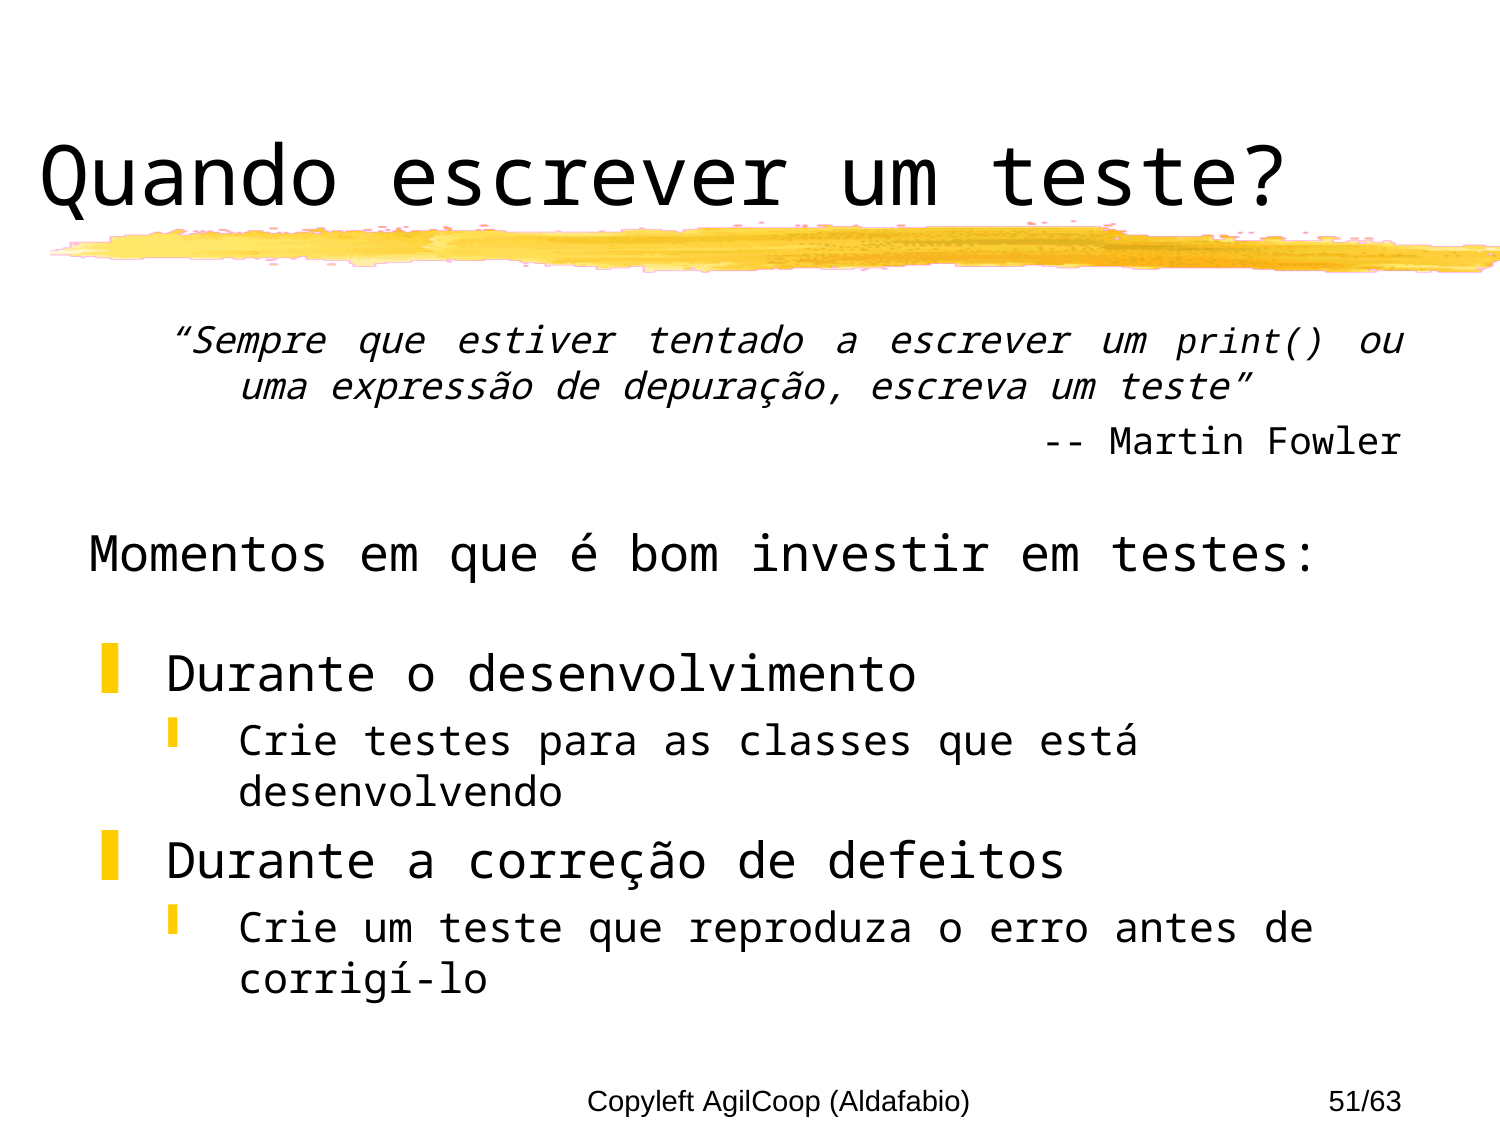

# Quando escrever um teste?
“Sempre que estiver tentado a escrever um print() ou uma expressão de depuração, escreva um teste”
-- Martin Fowler
Momentos em que é bom investir em testes:
Durante o desenvolvimento
Crie testes para as classes que está desenvolvendo
Durante a correção de defeitos
Crie um teste que reproduza o erro antes de corrigí-lo
51